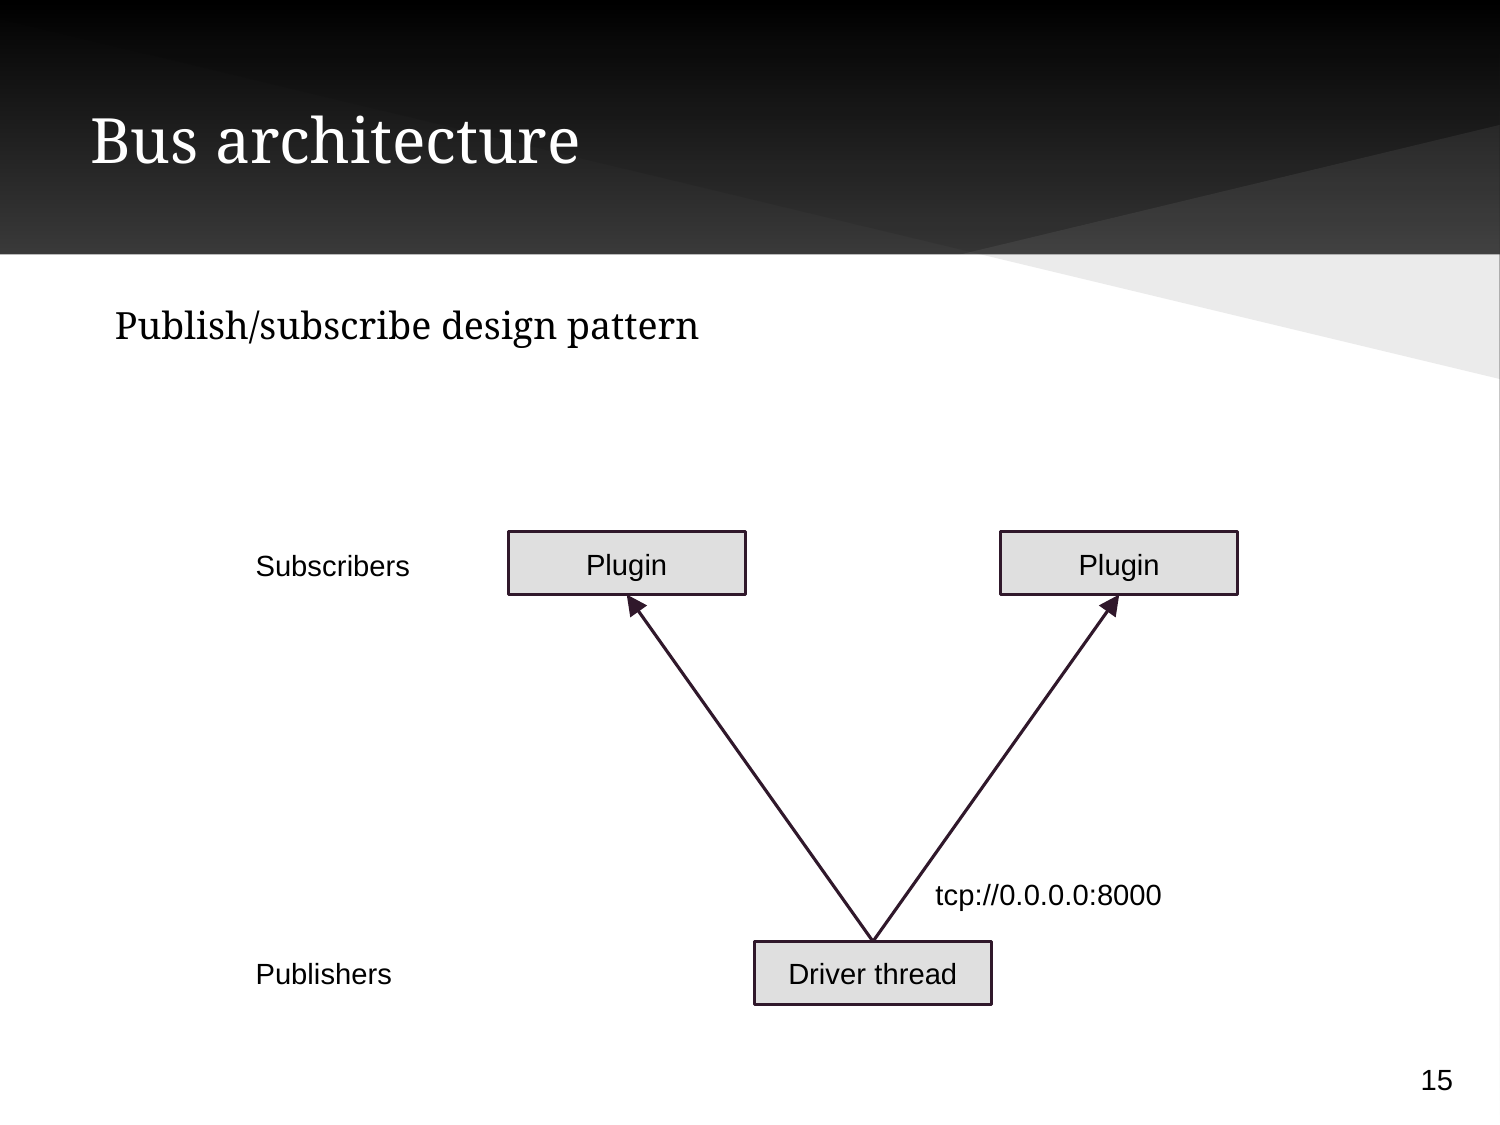

Bus architecture
# Publish/subscribe design pattern
Subscribers
Plugin
Plugin
tcp://0.0.0.0:8000
Publishers
Driver thread
15